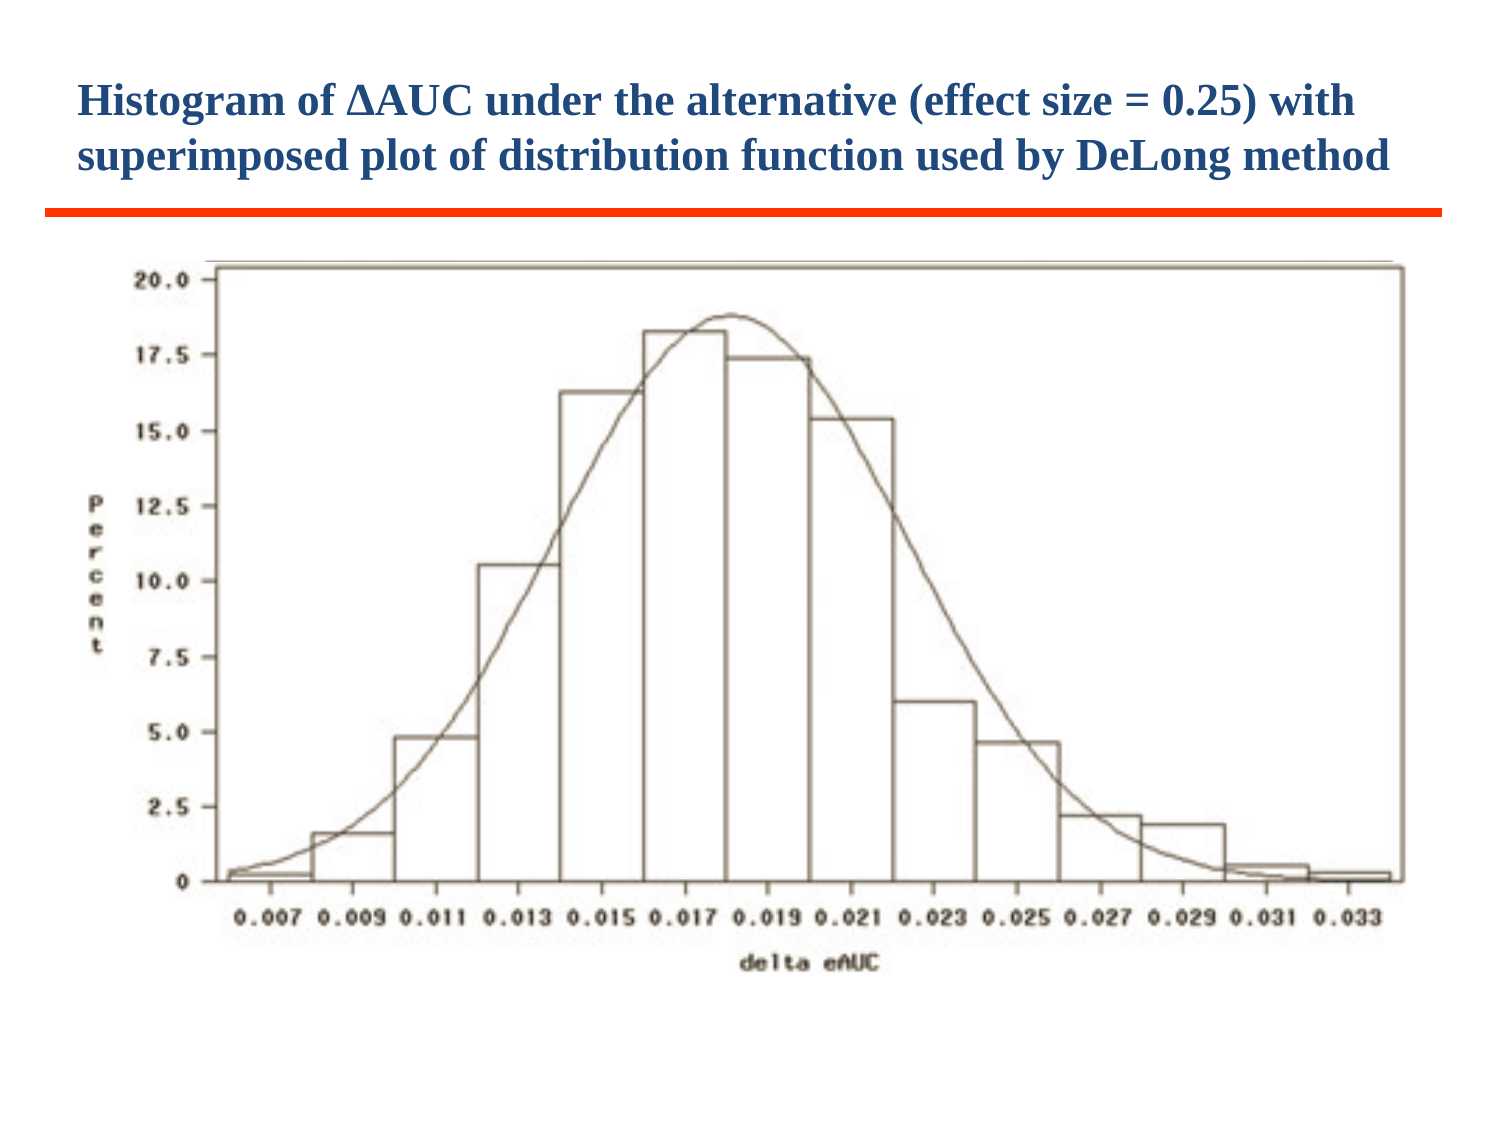

Histogram of ∆AUC under the alternative (effect size = 0.25) with superimposed plot of distribution function used by DeLong method